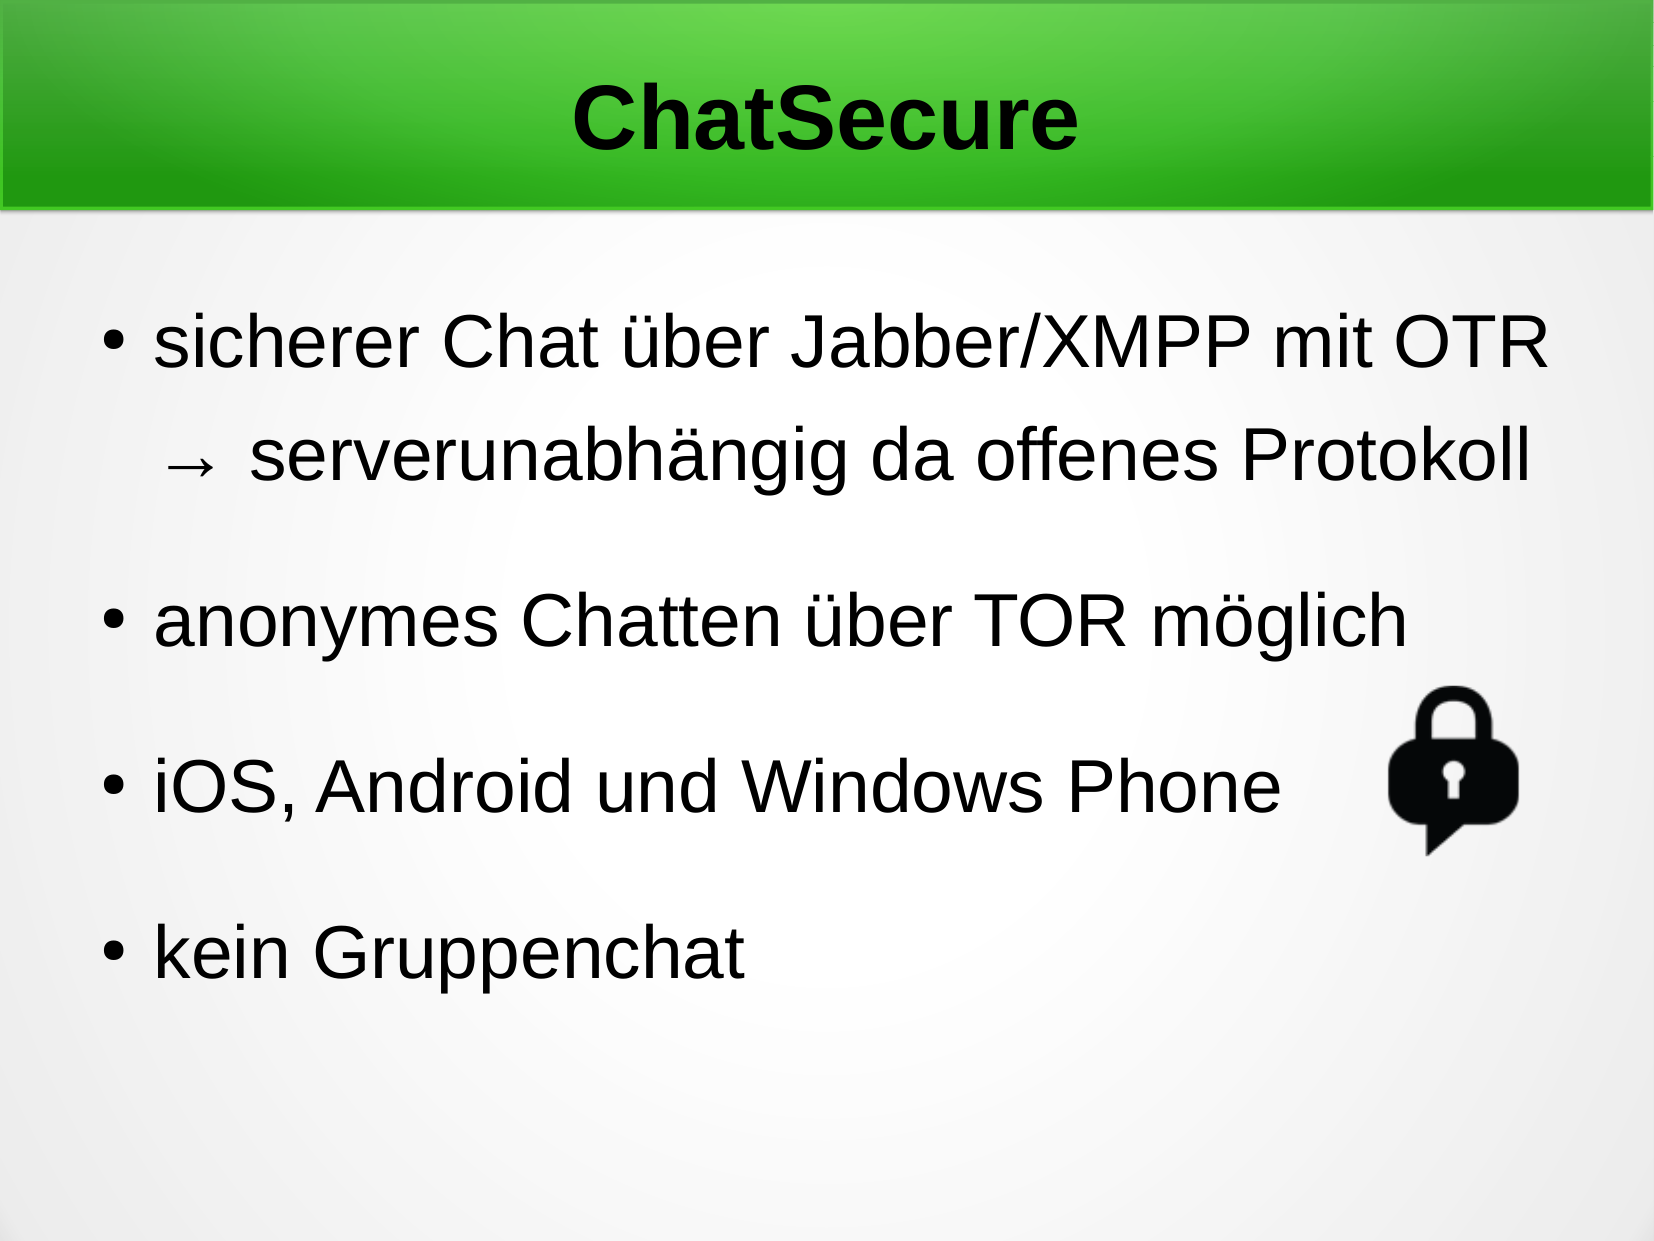

# ChatSecure
sicherer Chat über Jabber/XMPP mit OTR
→ serverunabhängig da offenes Protokoll
anonymes Chatten über TOR möglich
iOS, Android und Windows Phone
kein Gruppenchat